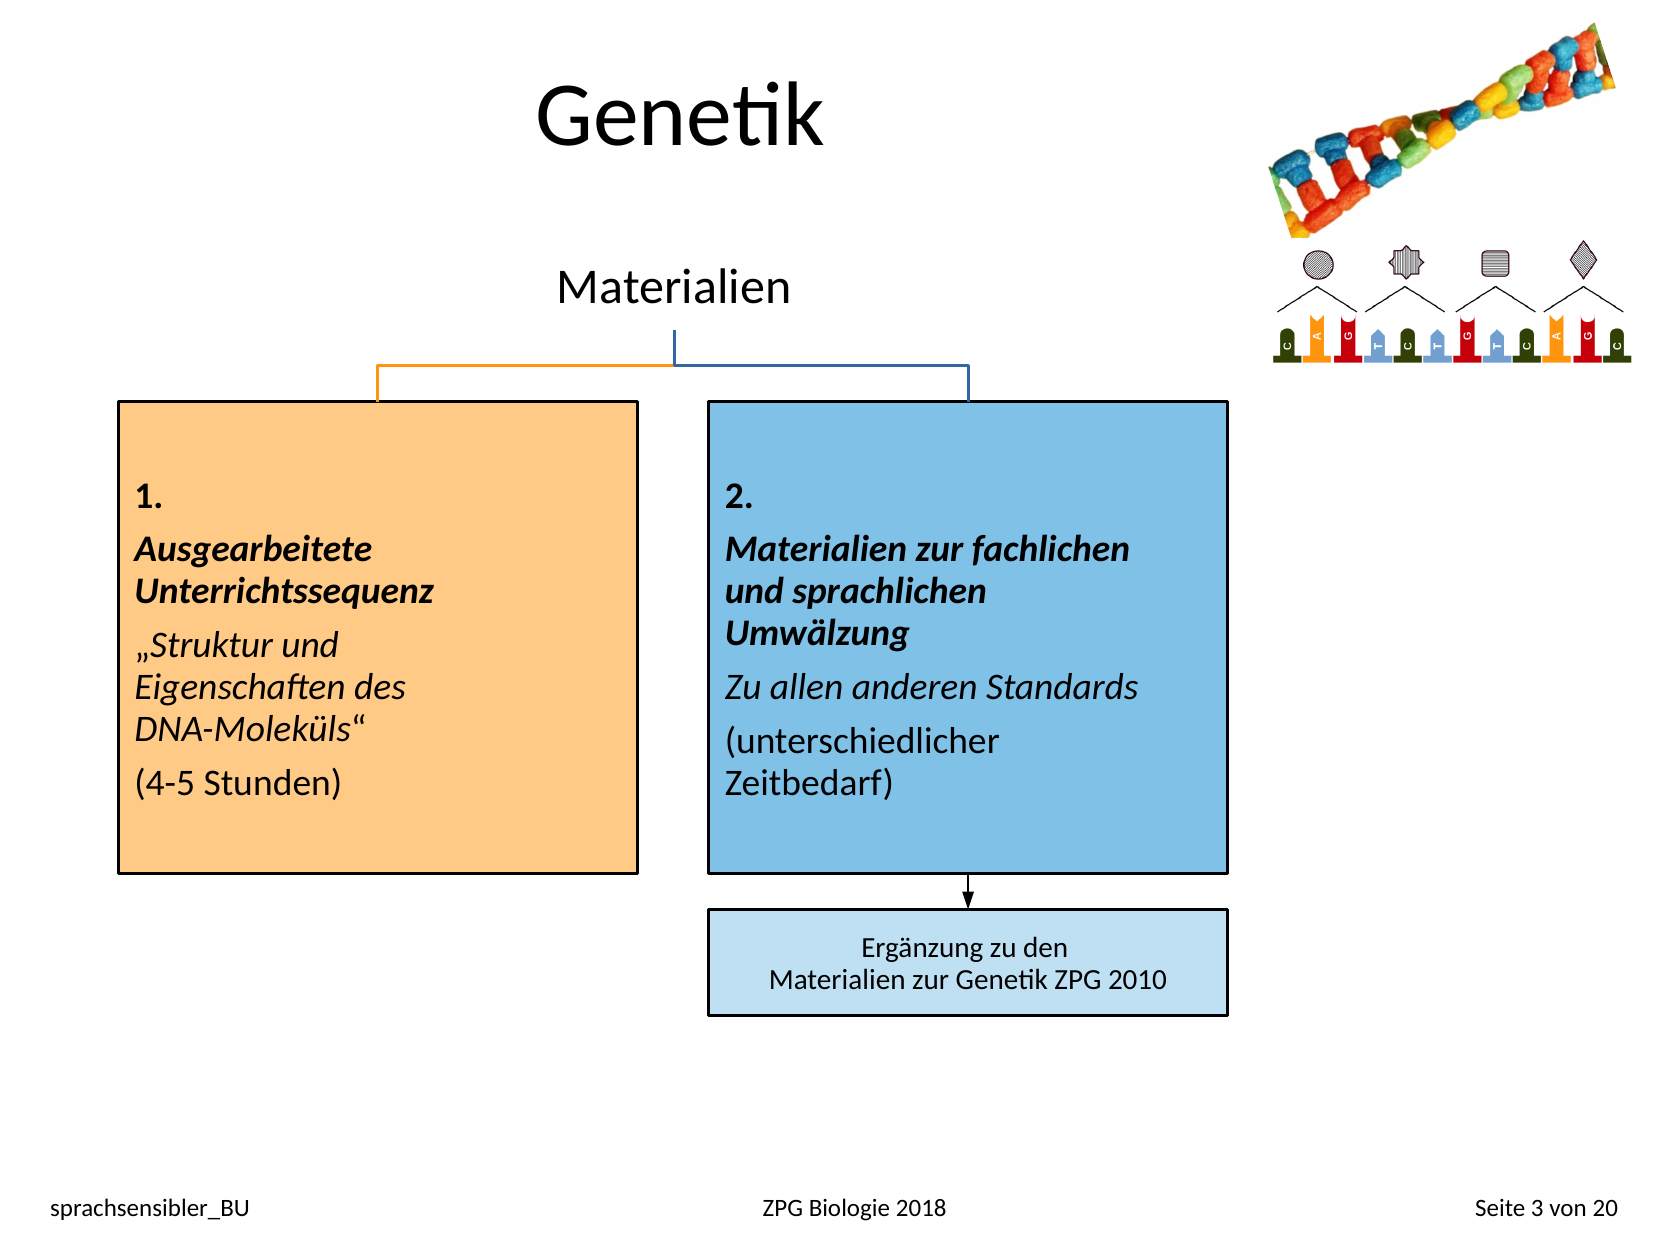

# Genetik
Materialien
1.
Ausgearbeitete
Unterrichtssequenz
„Struktur und
Eigenschaften des
DNA-Moleküls“
(4-5 Stunden)
2.
Materialien zur fachlichen
und sprachlichen
Umwälzung
Zu allen anderen Standards
(unterschiedlicher
Zeitbedarf)
Ergänzung zu den
Materialien zur Genetik ZPG 2010
sprachsensibler_BU					ZPG Biologie 2018					Seite 3 von 20